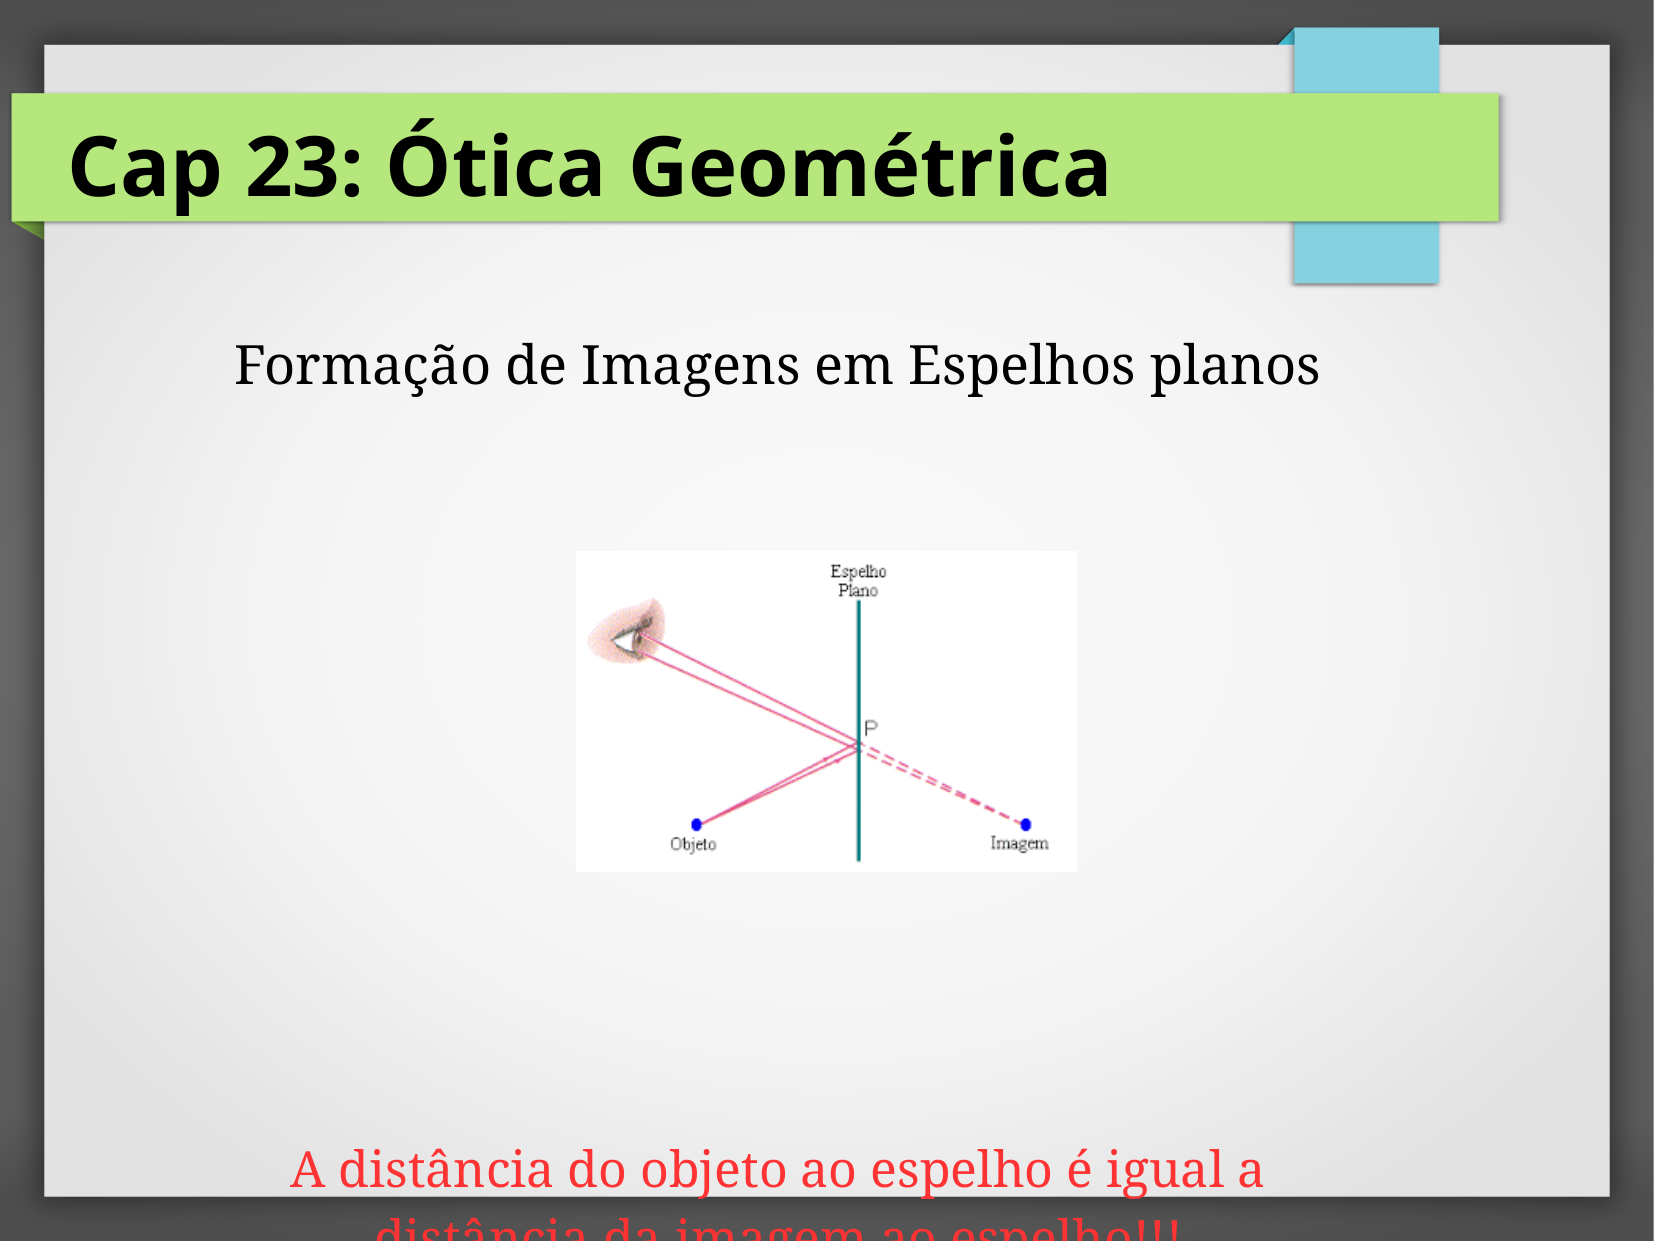

Cap 23: Ótica Geométrica
Formação de Imagens em Espelhos planos
A distância do objeto ao espelho é igual a distância da imagem ao espelho!!!